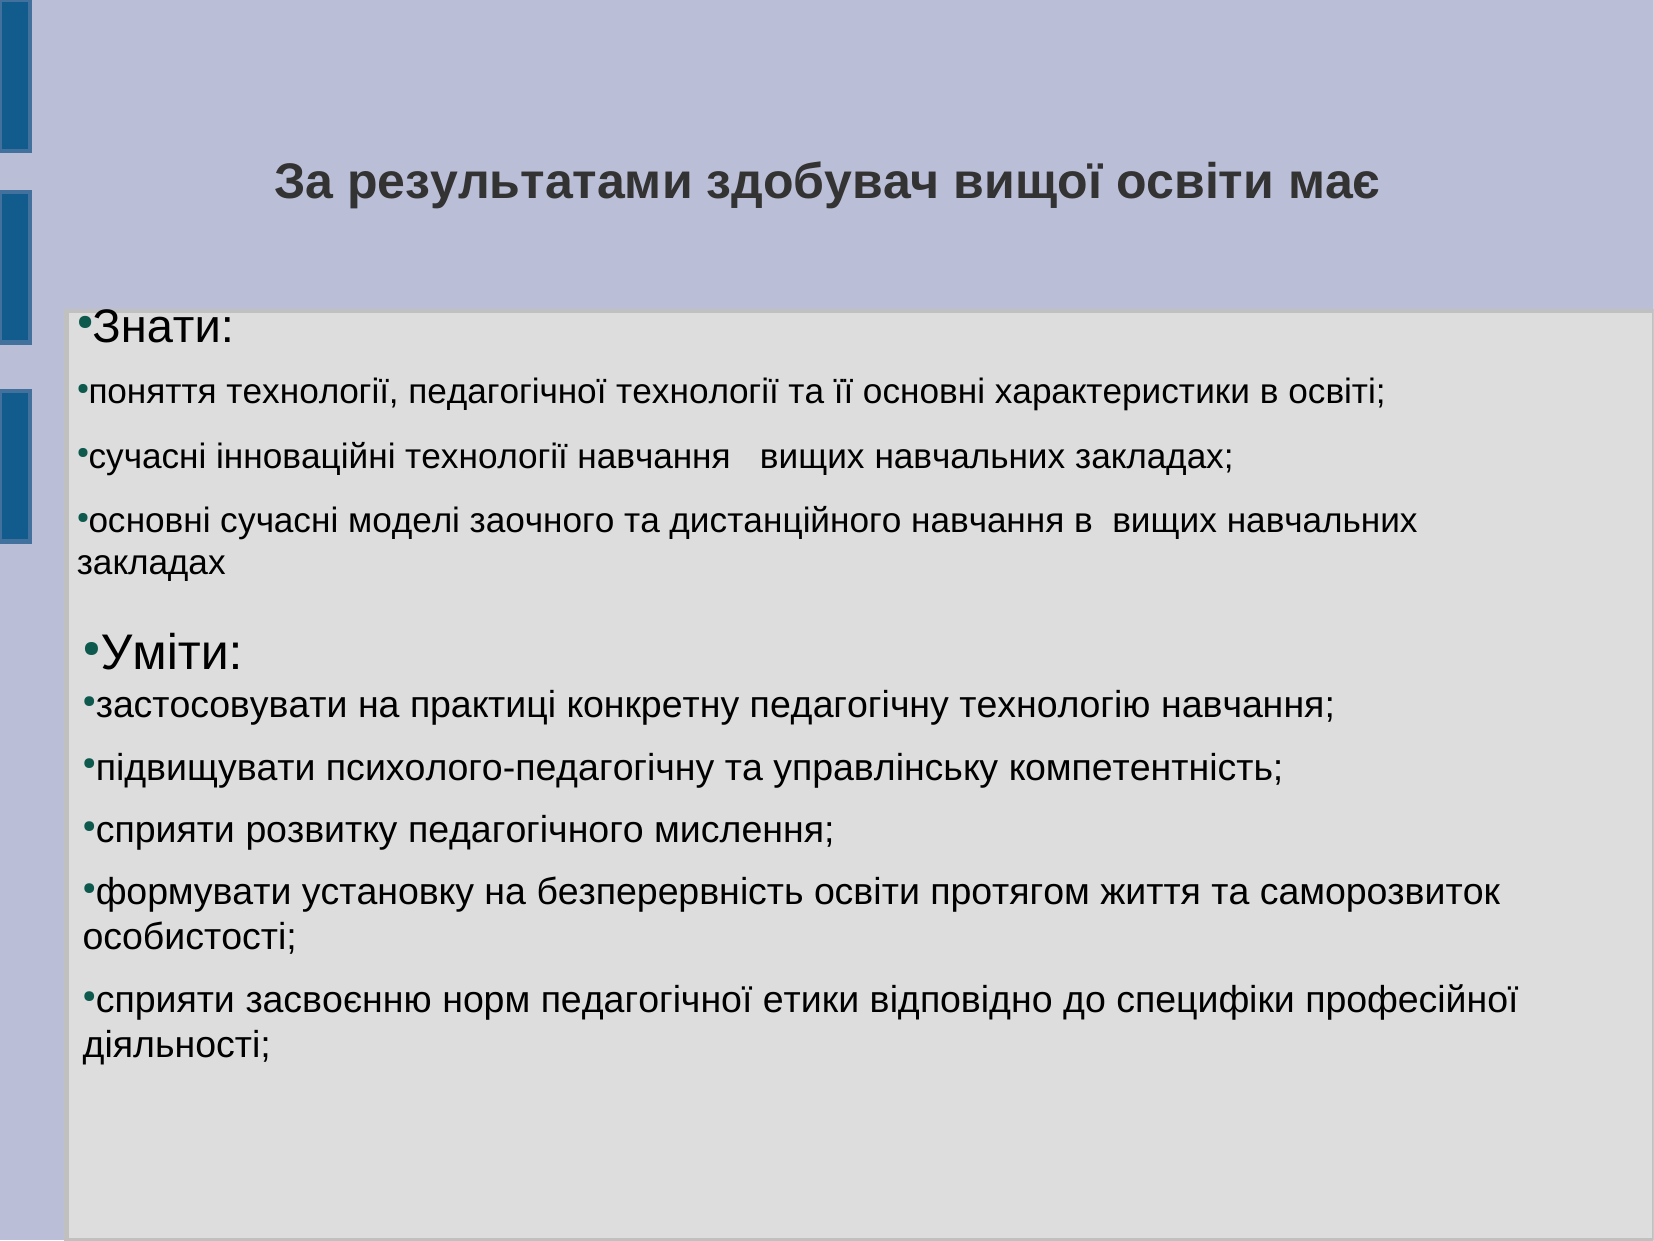

# За результатами здобувач вищої освіти має
Знати:
поняття технології, педагогічної технології та її основні характеристики в освіті;
сучасні інноваційні технології навчання вищих навчальних закладах;
основні сучасні моделі заочного та дистанційного навчання в вищих навчальних закладах
Уміти:
застосовувати на практиці конкретну педагогічну технологію навчання;
підвищувати психолого-педагогічну та управлінську компетентність;
сприяти розвитку педагогічного мислення;
формувати установку на безперервність освіти протягом життя та саморозвиток особистості;
сприяти засвоєнню норм педагогічної етики відповідно до специфіки професійної діяльності;